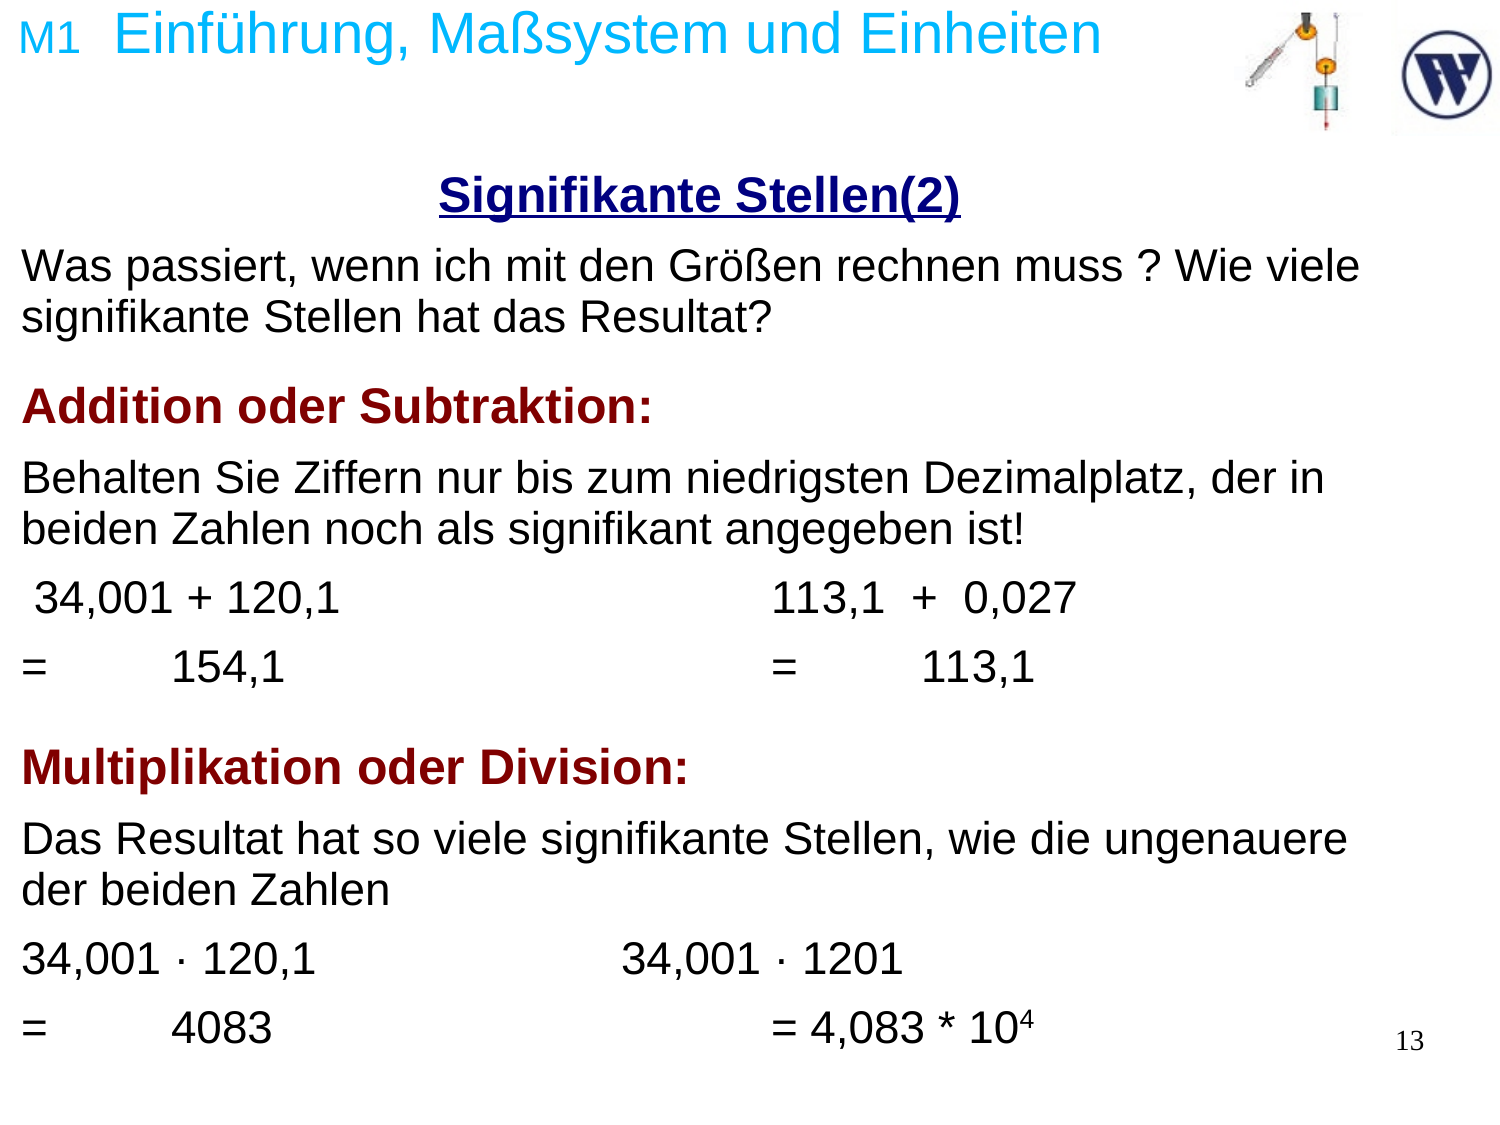

Signifikante Stellen(2)
Was passiert, wenn ich mit den Größen rechnen muss ? Wie viele signifikante Stellen hat das Resultat?
Addition oder Subtraktion:
Behalten Sie Ziffern nur bis zum niedrigsten Dezimalplatz, der in beiden Zahlen noch als signifikant angegeben ist!
 34,001 + 120,1 			113,1 + 0,027
=	154,1				=	113,1
Multiplikation oder Division:
Das Resultat hat so viele signifikante Stellen, wie die ungenauere der beiden Zahlen
34,001 · 120,1			34,001 · 1201
= 	4083				= 4,083 * 104
13